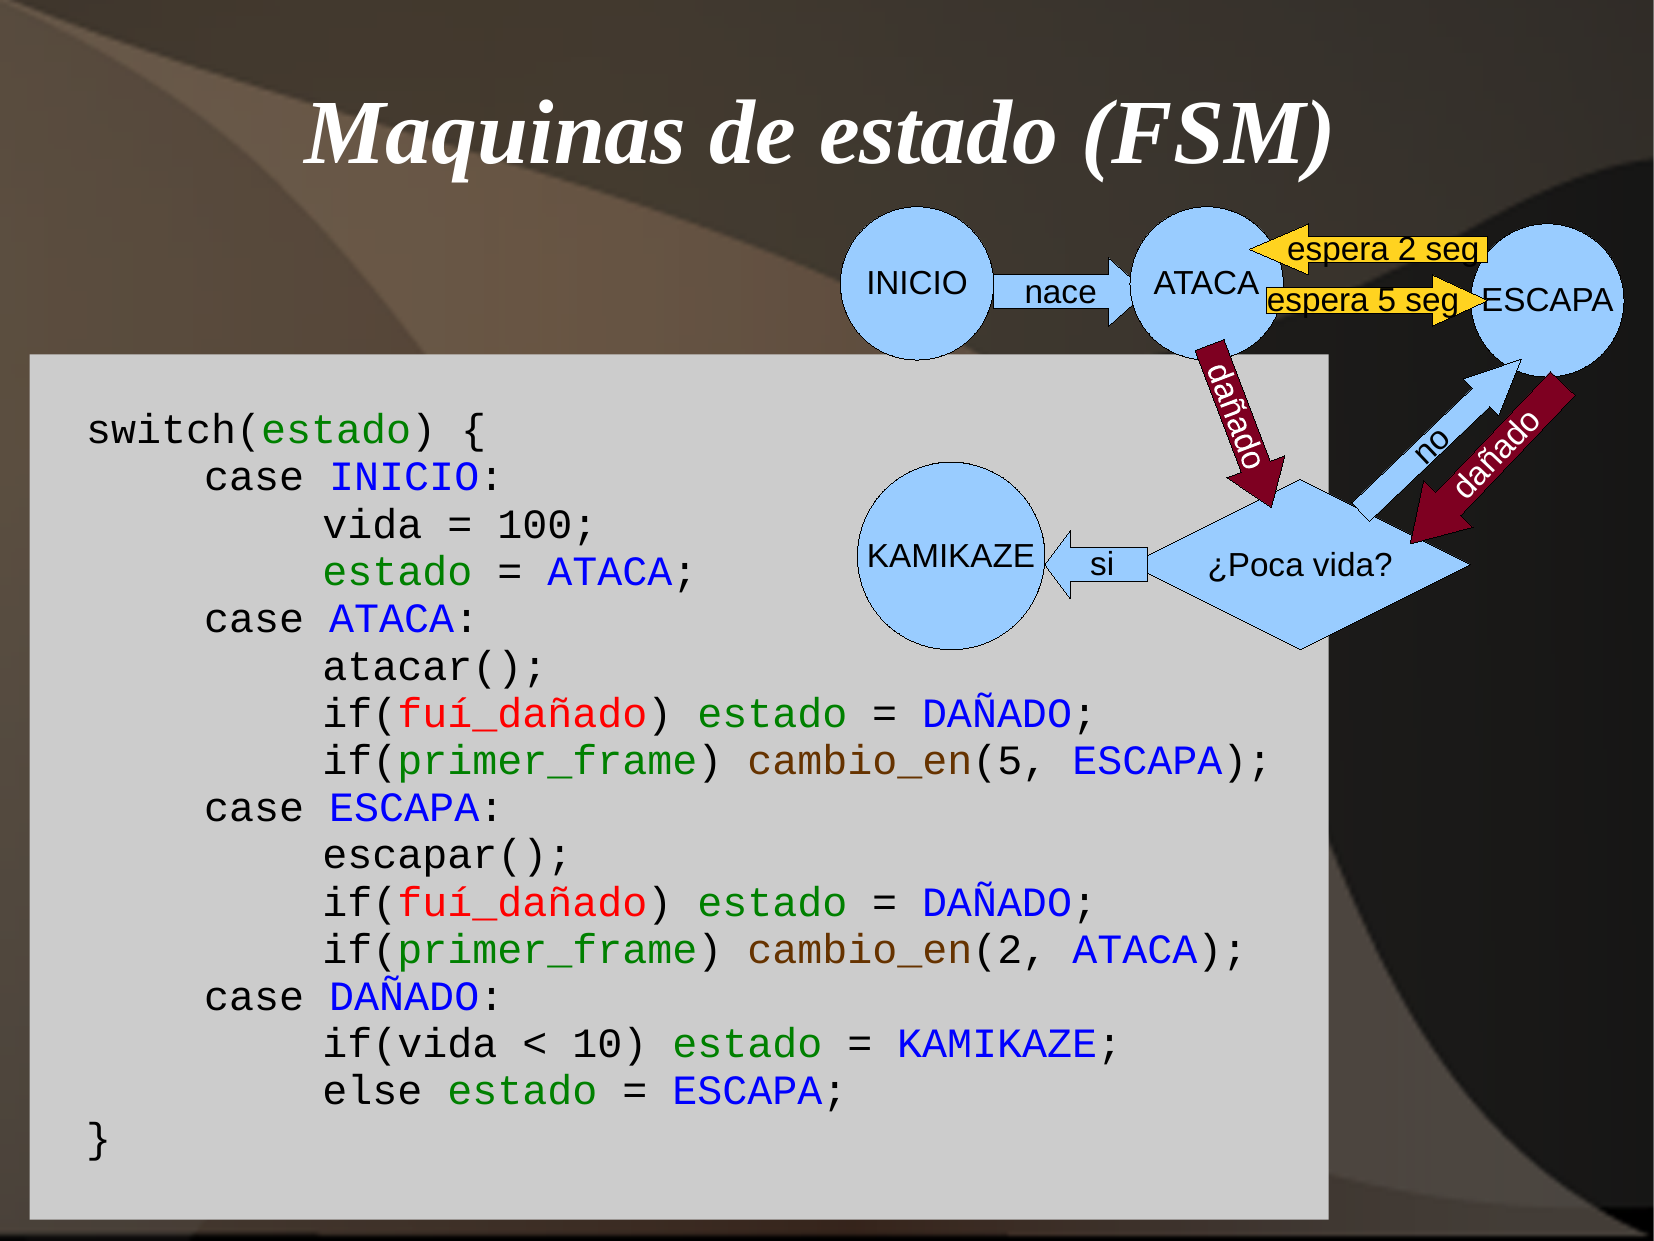

# Maquinas de estado (FSM)
INICIO
ATACA
espera 2 seg
ESCAPA
nace
espera 5 seg
switch(estado) {
	case INICIO:
		vida = 100;
		estado = ATACA;
	case ATACA:
		atacar();
		if(fuí_dañado) estado = DAÑADO;
		if(primer_frame) cambio_en(5, ESCAPA);
	case ESCAPA:
		escapar();
		if(fuí_dañado) estado = DAÑADO;
		if(primer_frame) cambio_en(2, ATACA);
	case DAÑADO:
		if(vida < 10) estado = KAMIKAZE;
		else estado = ESCAPA;
}
dañado
no
dañado
KAMIKAZE
¿Poca vida?
si